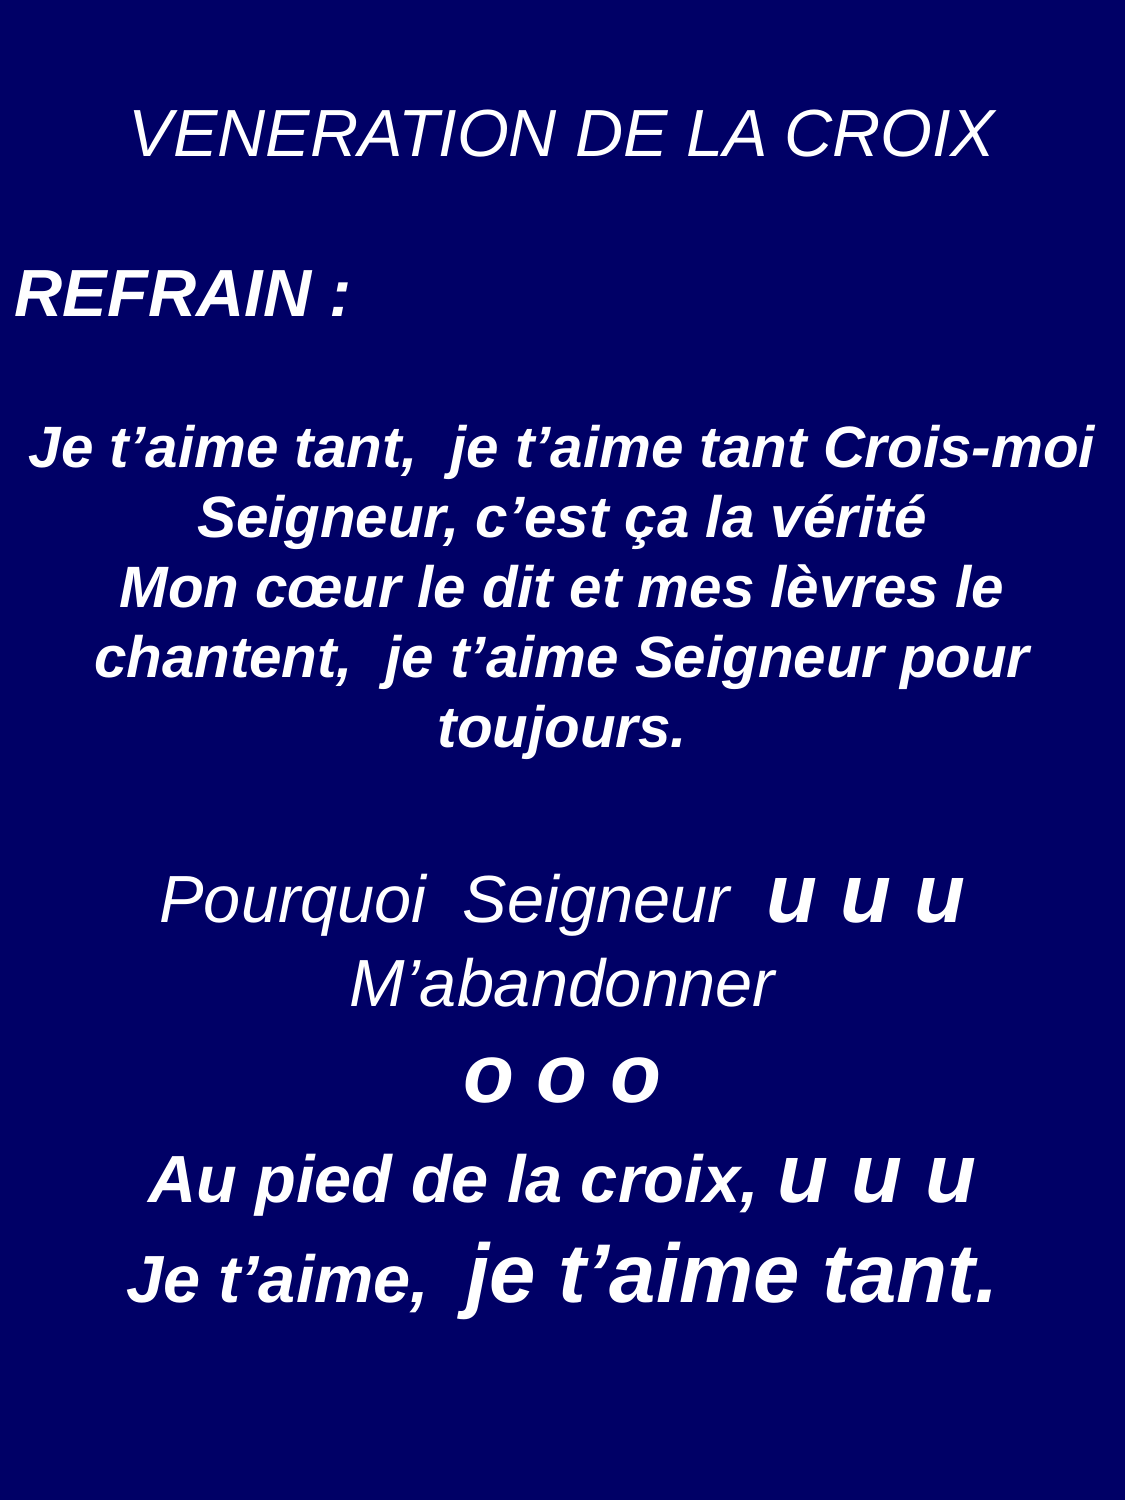

VENERATION DE LA CROIX
REFRAIN :
Je t’aime tant, je t’aime tant Crois-moi Seigneur, c’est ça la vérité
Mon cœur le dit et mes lèvres le chantent, je t’aime Seigneur pour toujours.
Pourquoi Seigneur u u u M’abandonner
o o o
Au pied de la croix, u u u
Je t’aime,  je t’aime tant.